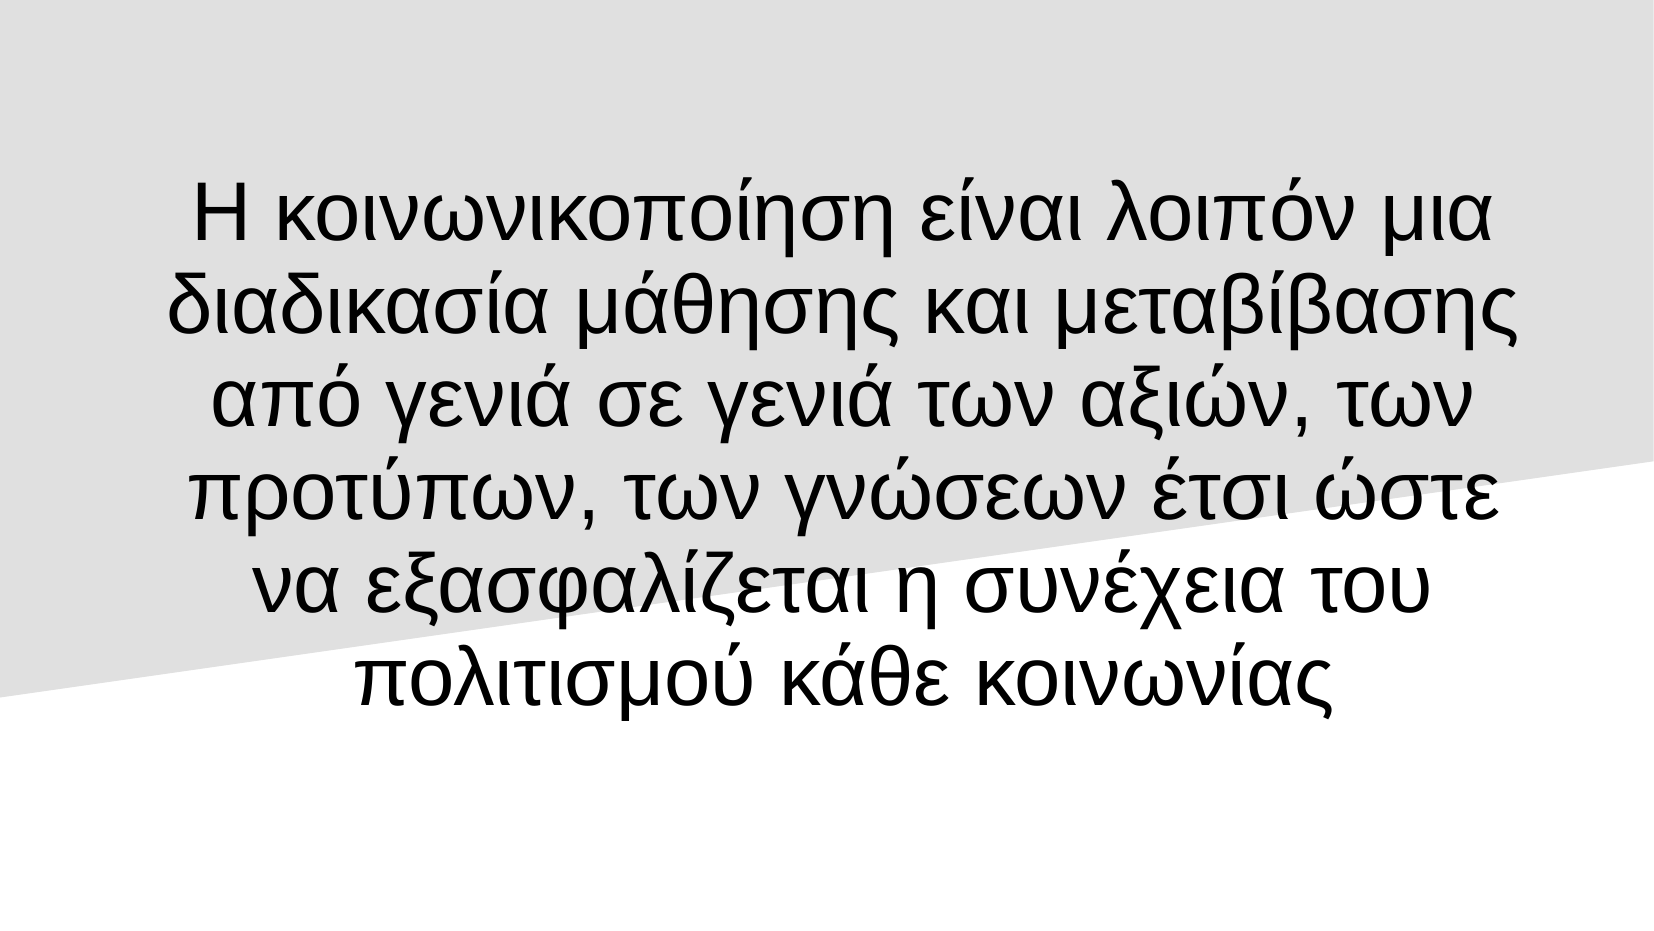

#
Η κοινωνικοποίηση είναι λοιπόν μια διαδικασία μάθησης και μεταβίβασης από γενιά σε γενιά των αξιών, των προτύπων, των γνώσεων έτσι ώστε να εξασφαλίζεται η συνέχεια του πολιτισμού κάθε κοινωνίας